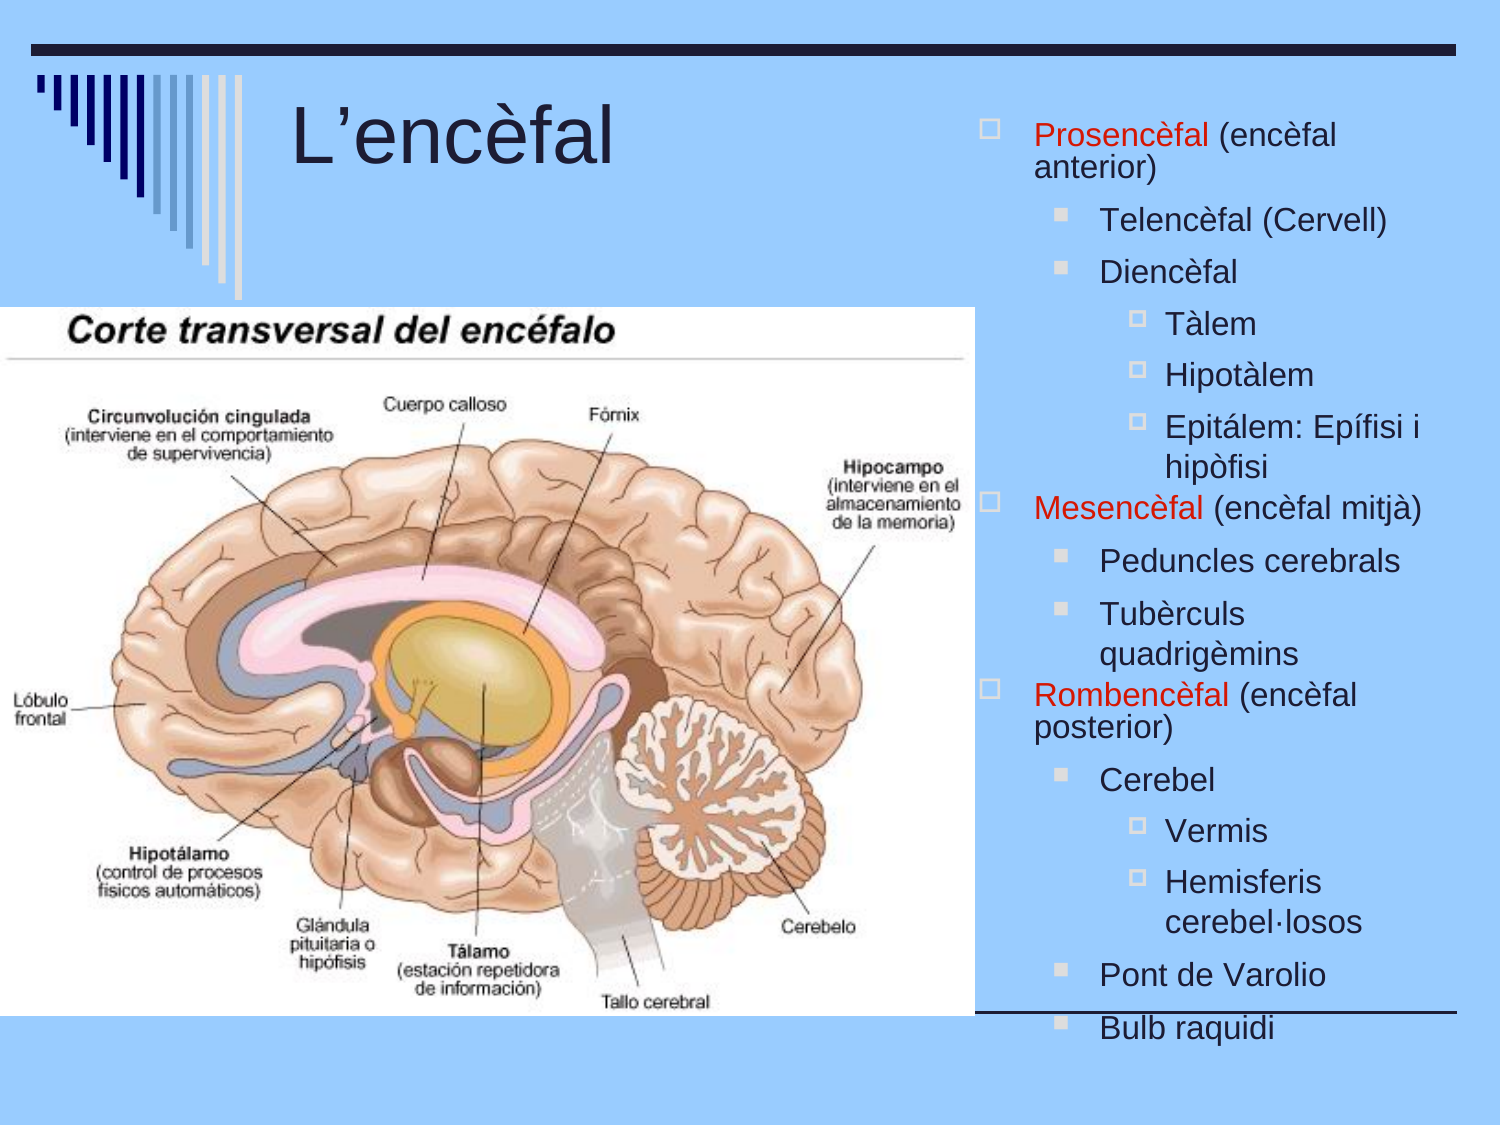

# L’encèfal
Prosencèfal (encèfal anterior)
Telencèfal (Cervell)
Diencèfal
Tàlem
Hipotàlem
Epitálem: Epífisi i hipòfisi
Mesencèfal (encèfal mitjà)
Peduncles cerebrals
Tubèrculs quadrigèmins
Rombencèfal (encèfal posterior)
Cerebel
Vermis
Hemisferis cerebel·losos
Pont de Varolio
Bulb raquidi